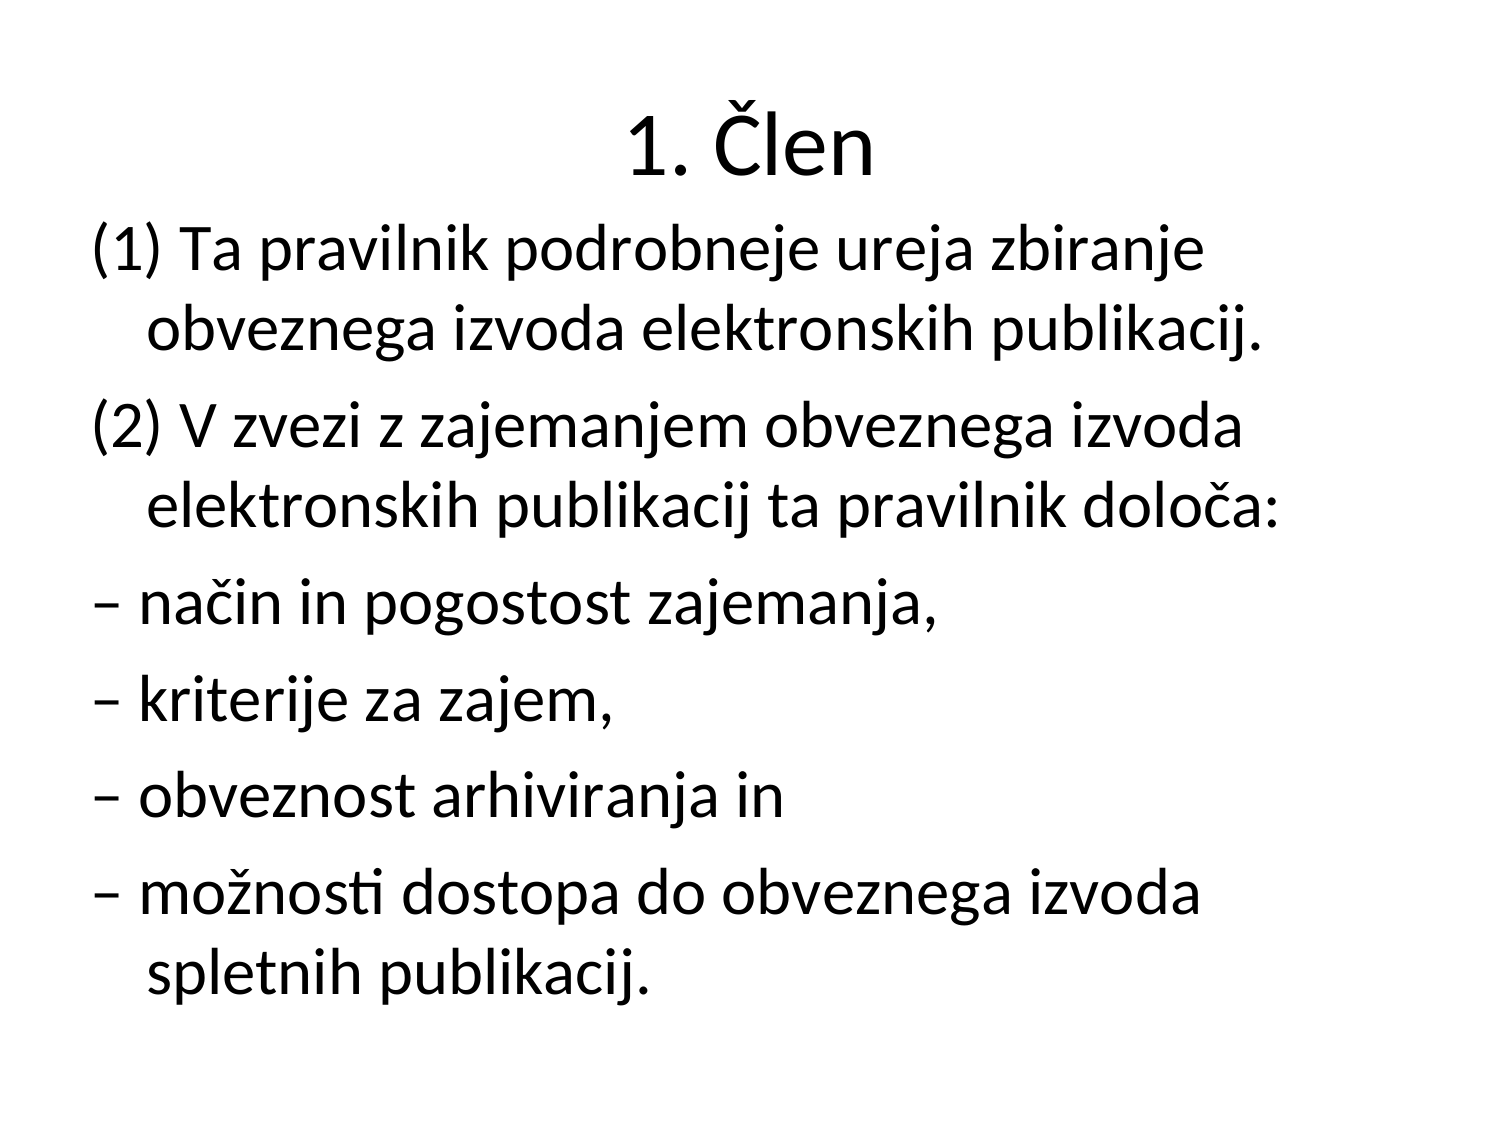

# 1. Člen
(1) Ta pravilnik podrobneje ureja zbiranje obveznega izvoda elektronskih publikacij.
(2) V zvezi z zajemanjem obveznega izvoda elektronskih publikacij ta pravilnik določa:
– način in pogostost zajemanja,
– kriterije za zajem,
– obveznost arhiviranja in
– možnosti dostopa do obveznega izvoda spletnih publikacij.